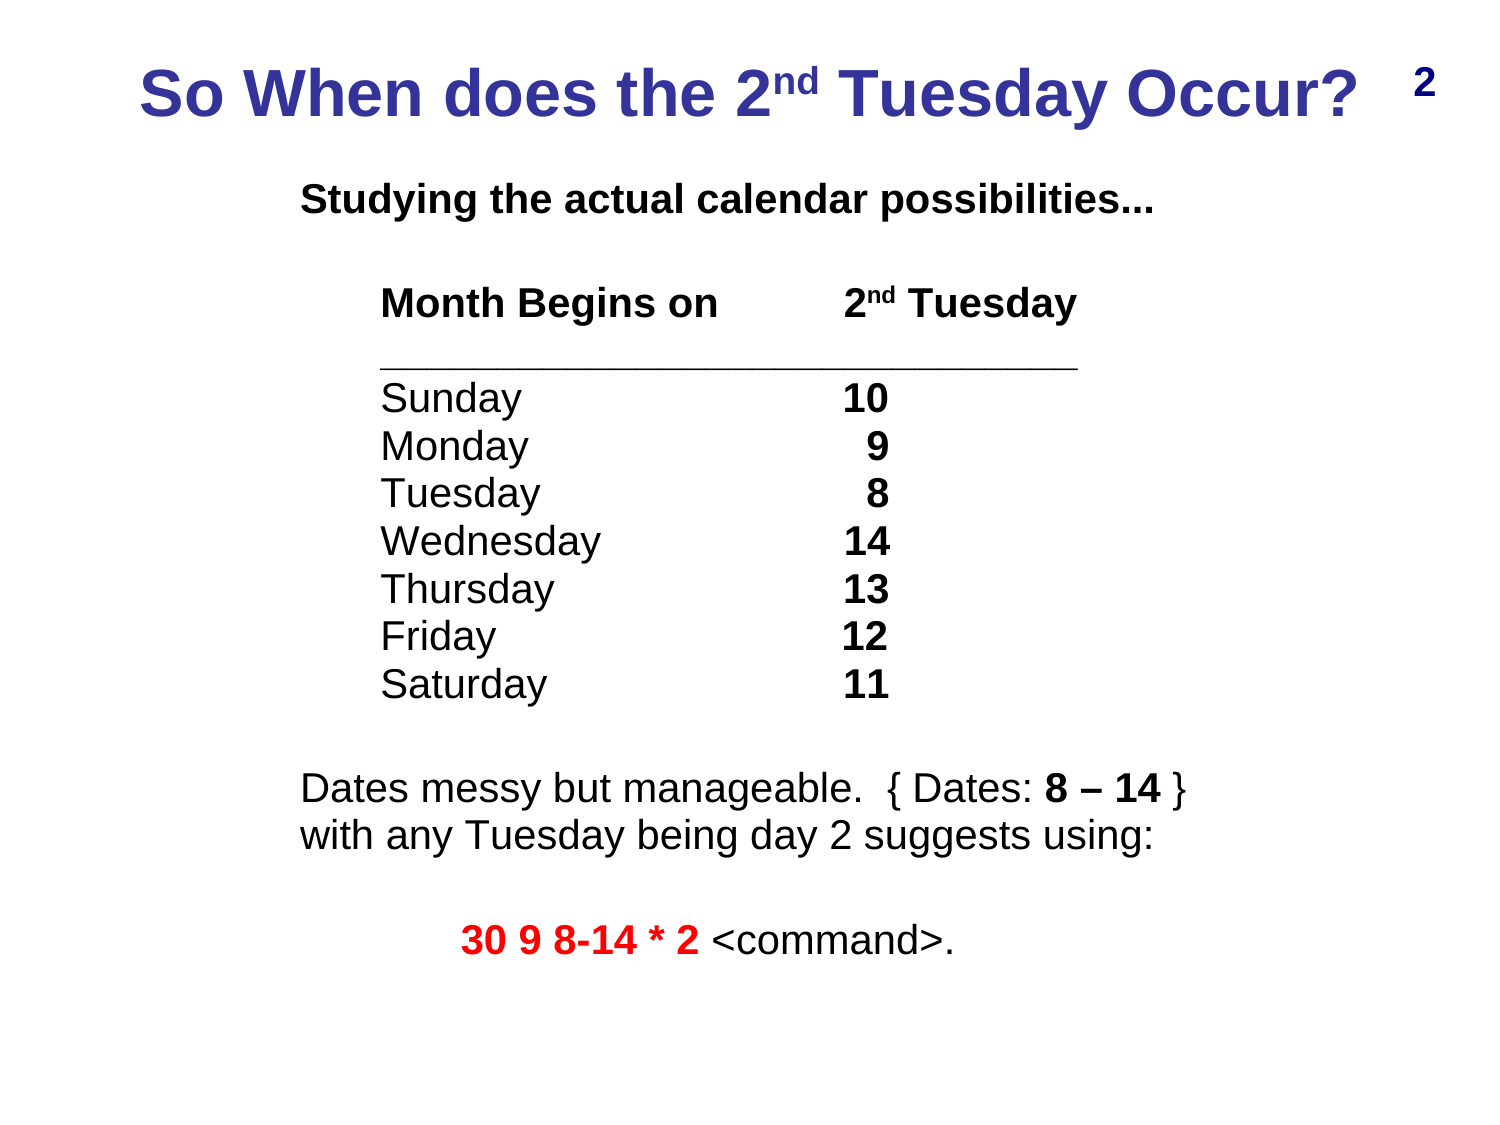

# So When does the 2nd Tuesday Occur?
2
Studying the actual calendar possibilities...
 Month Begins on	2nd Tuesday
 ______________________________
 Sunday	 10
 Monday		 9
 Tuesday		 8
 Wednesday		14
 Thursday	 13
 Friday 12
 Saturday	 11
Dates messy but manageable. { Dates: 8 – 14 }
with any Tuesday being day 2 suggests using:
 30 9 8-14 * 2 <command>.